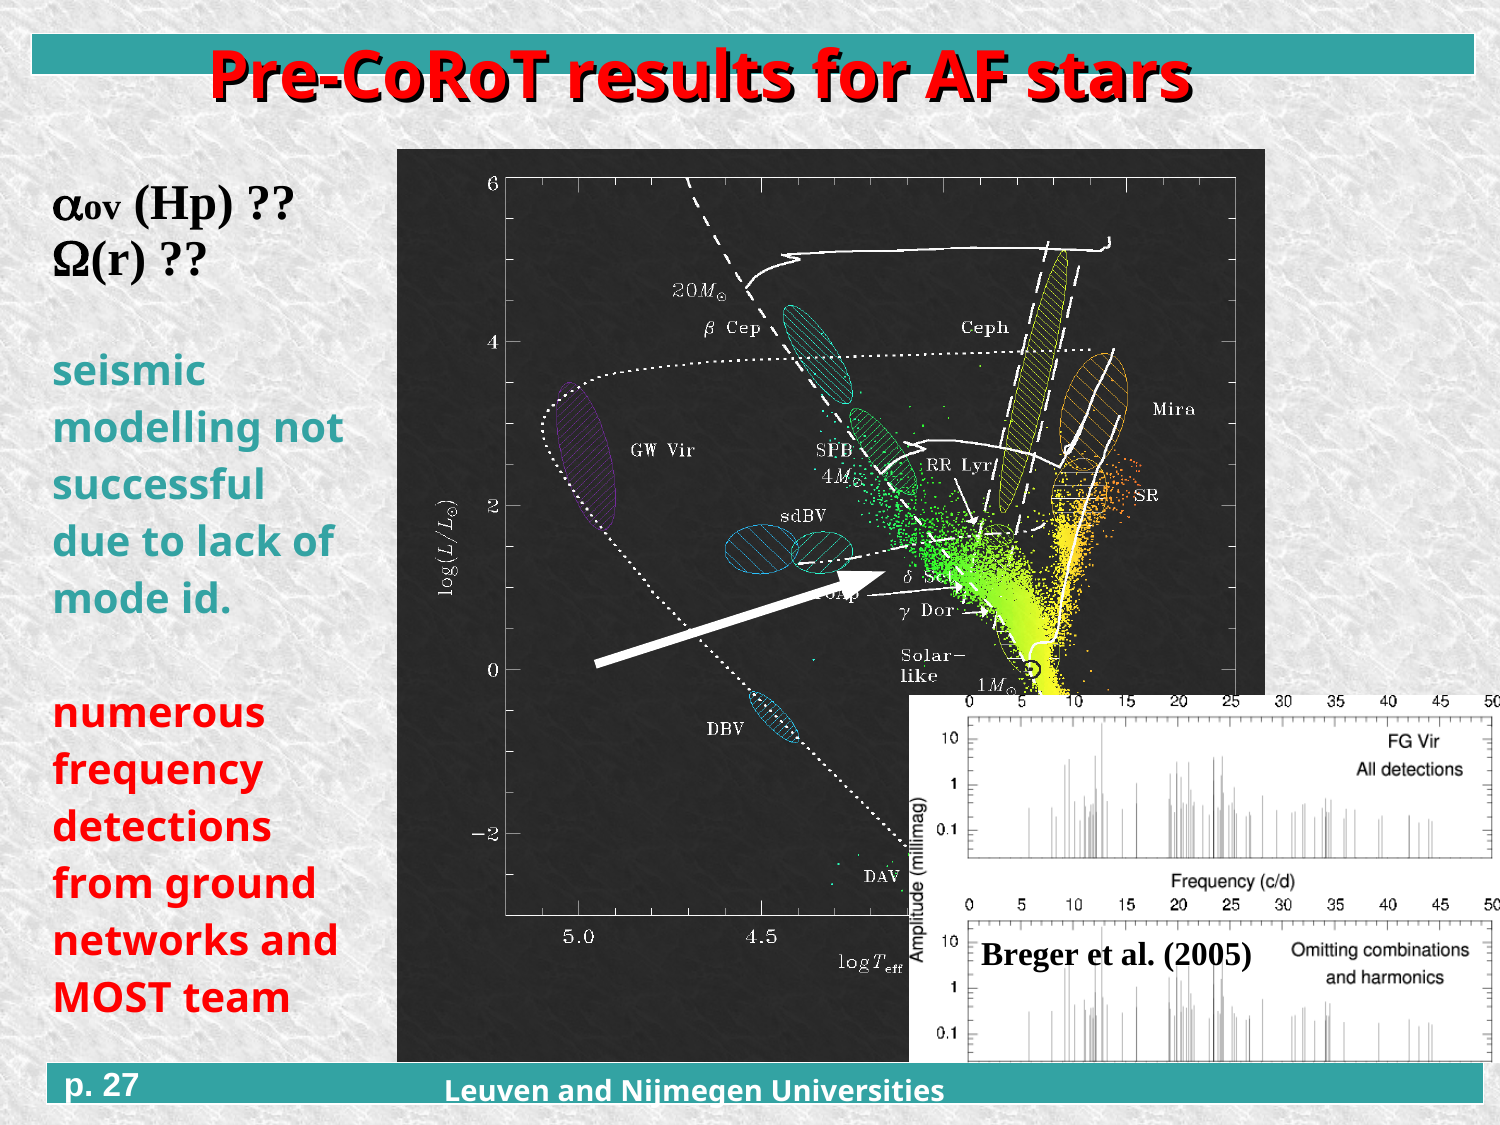

Pre-CoRoT results for AF stars
ov (Hp) ??
(r) ??
seismic modelling not successful
due to lack of
mode id.
numerous frequency detections from ground networks and MOST team
Breger et al. (2005)